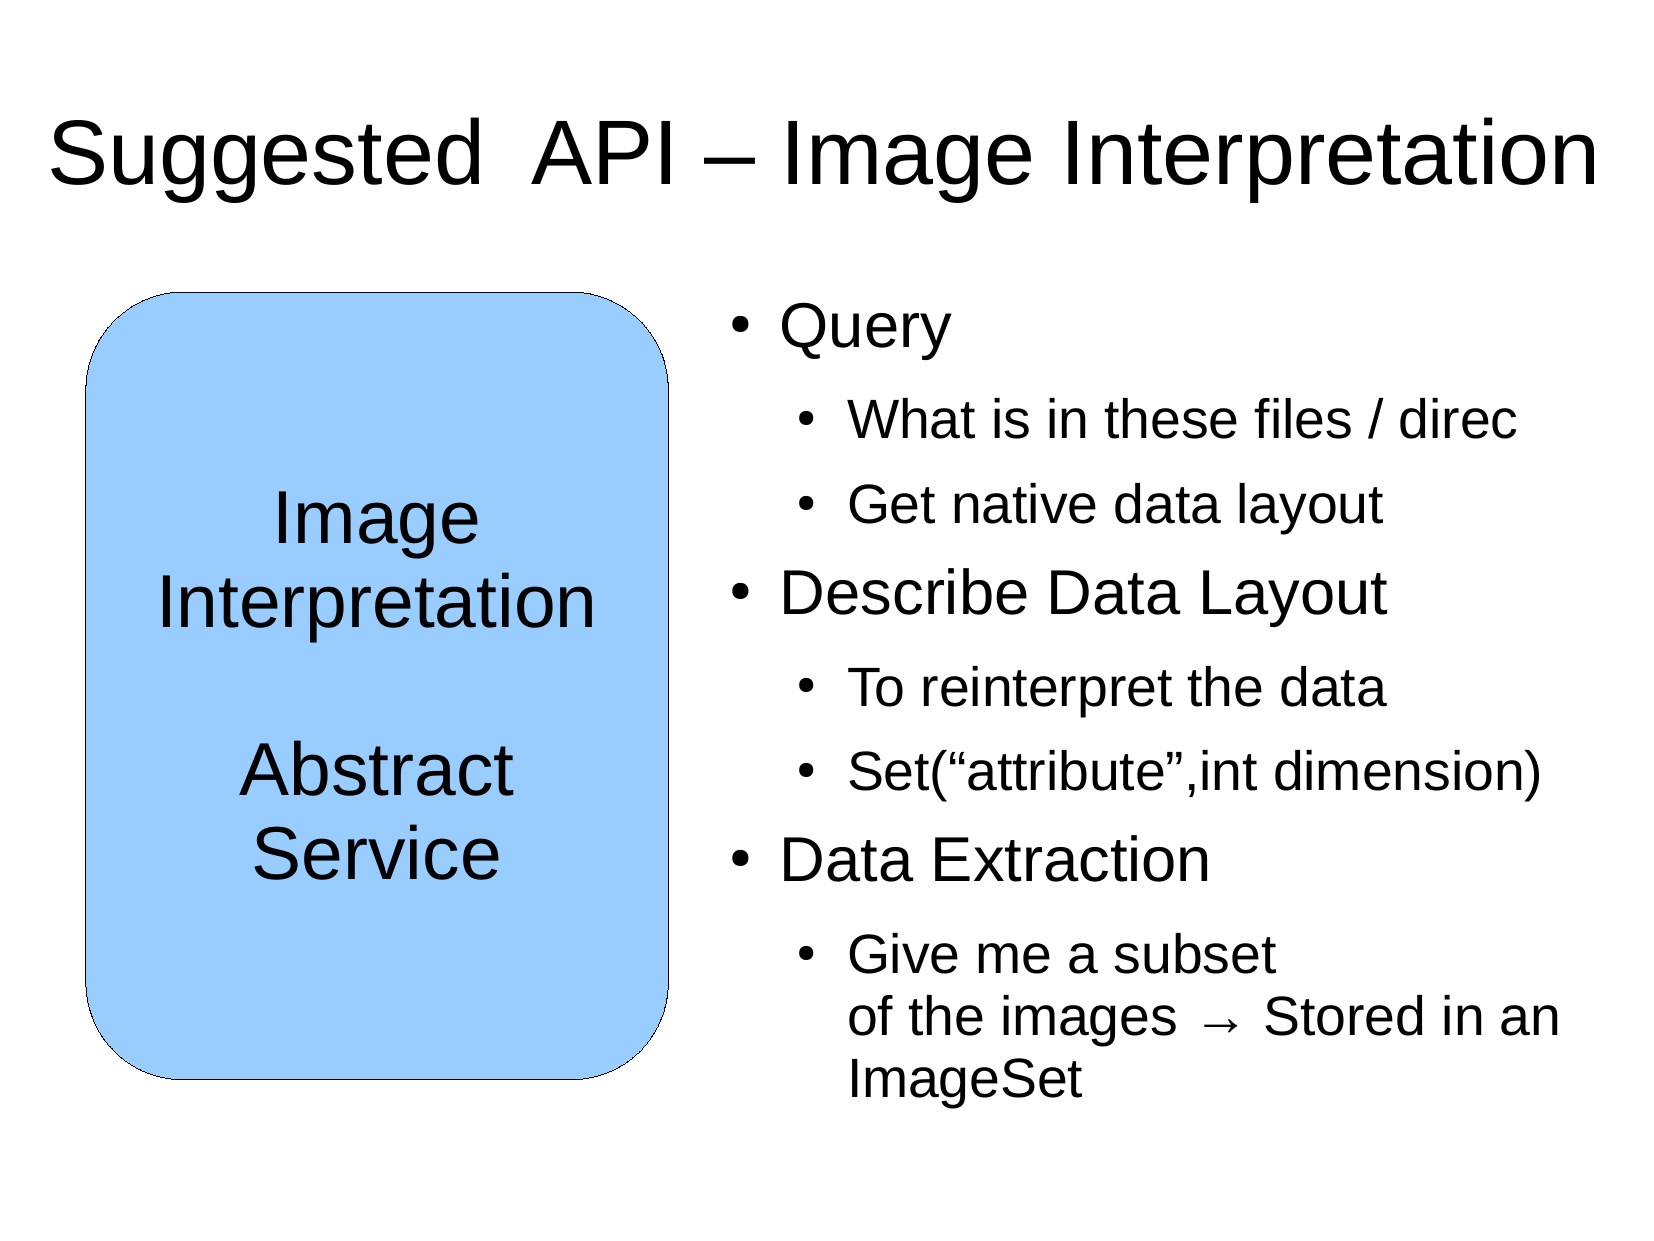

# Suggested API – Image Interpretation
Query
What is in these files / direc
Get native data layout
Describe Data Layout
To reinterpret the data
Set(“attribute”,int dimension)
Data Extraction
Give me a subset
of the images → Stored in an ImageSet
Image
Interpretation
Abstract
Service